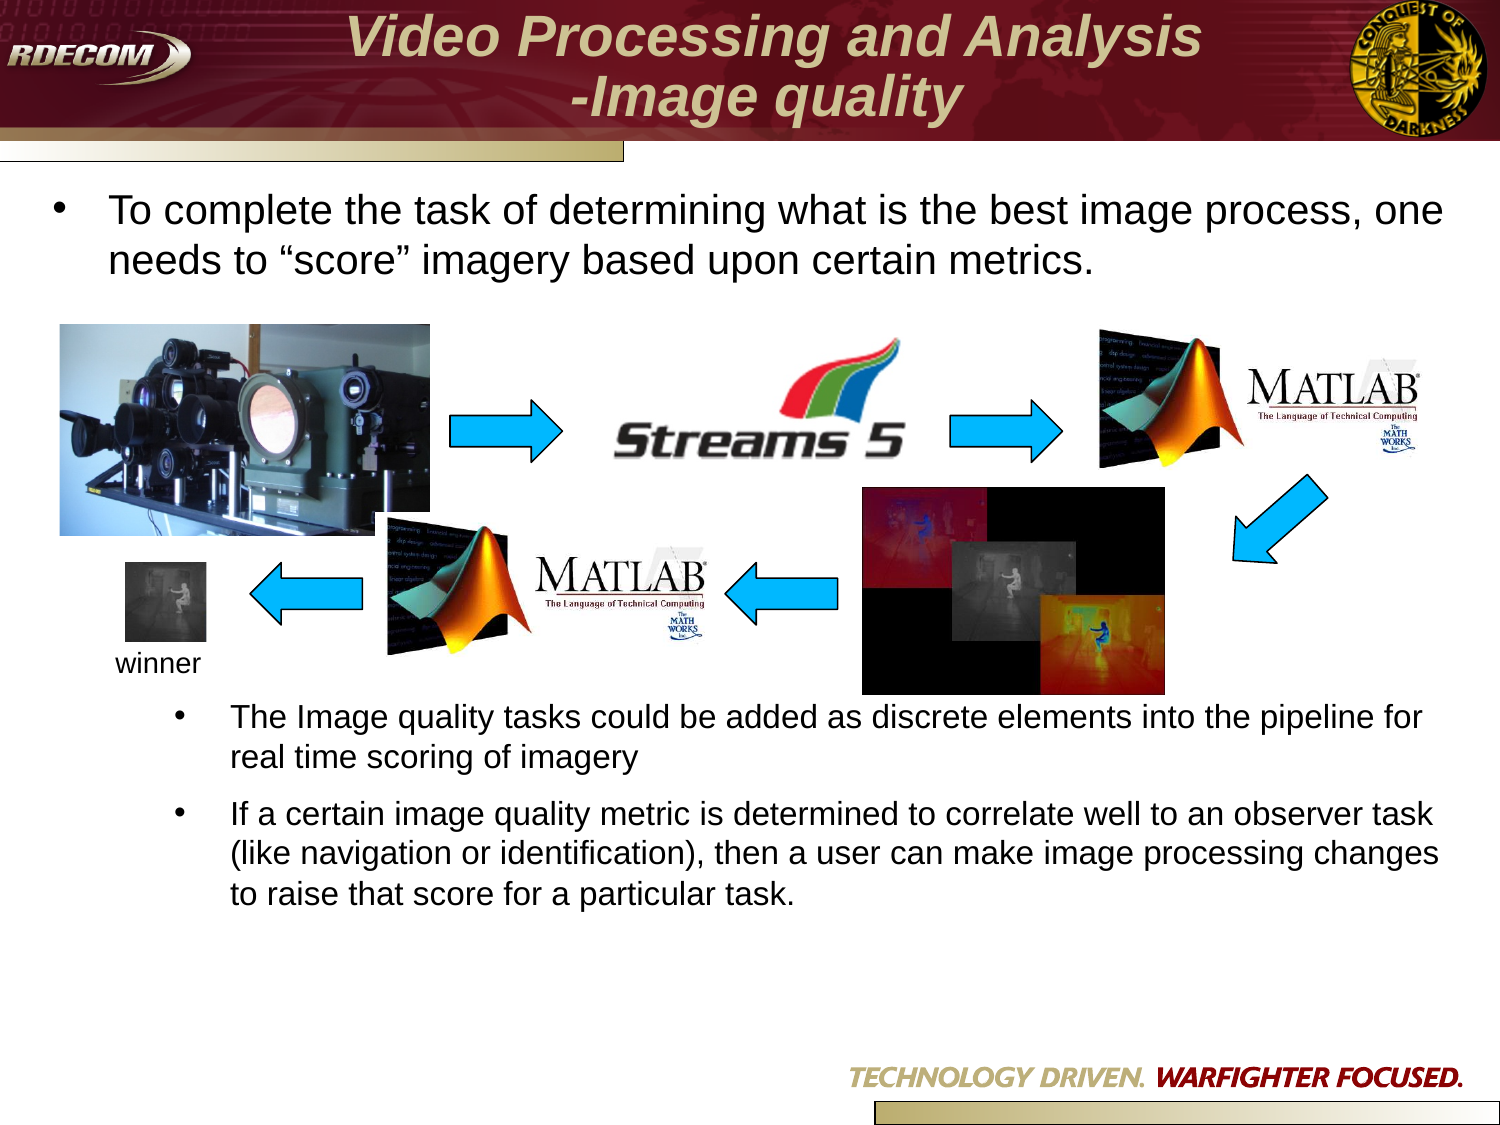

Video Processing and Analysis
-Image quality
To complete the task of determining what is the best image process, one needs to “score” imagery based upon certain metrics.
The Image quality tasks could be added as discrete elements into the pipeline for real time scoring of imagery
If a certain image quality metric is determined to correlate well to an observer task (like navigation or identification), then a user can make image processing changes to raise that score for a particular task.
winner